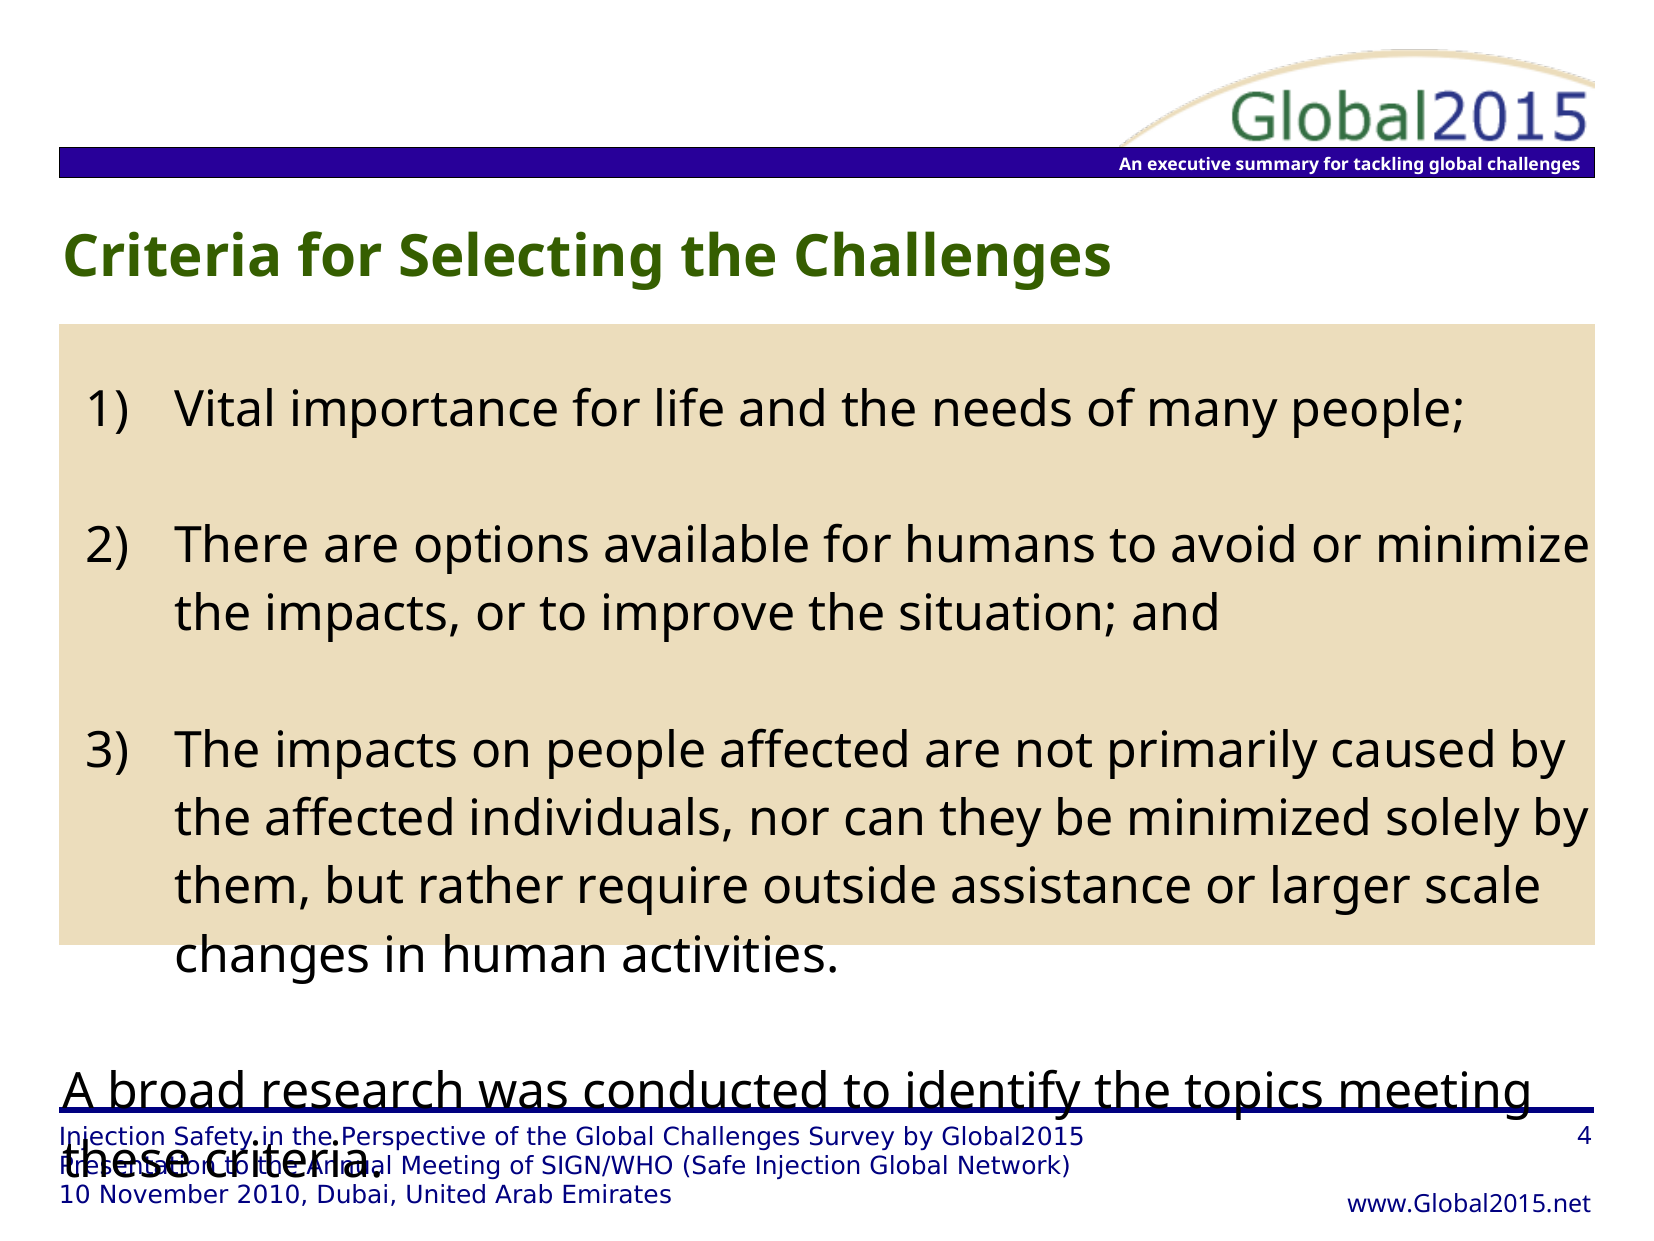

Criteria for Selecting the Challenges
1)	Vital importance for life and the needs of many people;
2)	There are options available for humans to avoid or minimize the impacts, or to improve the situation; and
3)	The impacts on people affected are not primarily caused by the affected individuals, nor can they be minimized solely by them, but rather require outside assistance or larger scale changes in human activities.
A broad research was conducted to identify the topics meeting these criteria.
Injection Safety in the Perspective of the Global Challenges Survey by Global2015